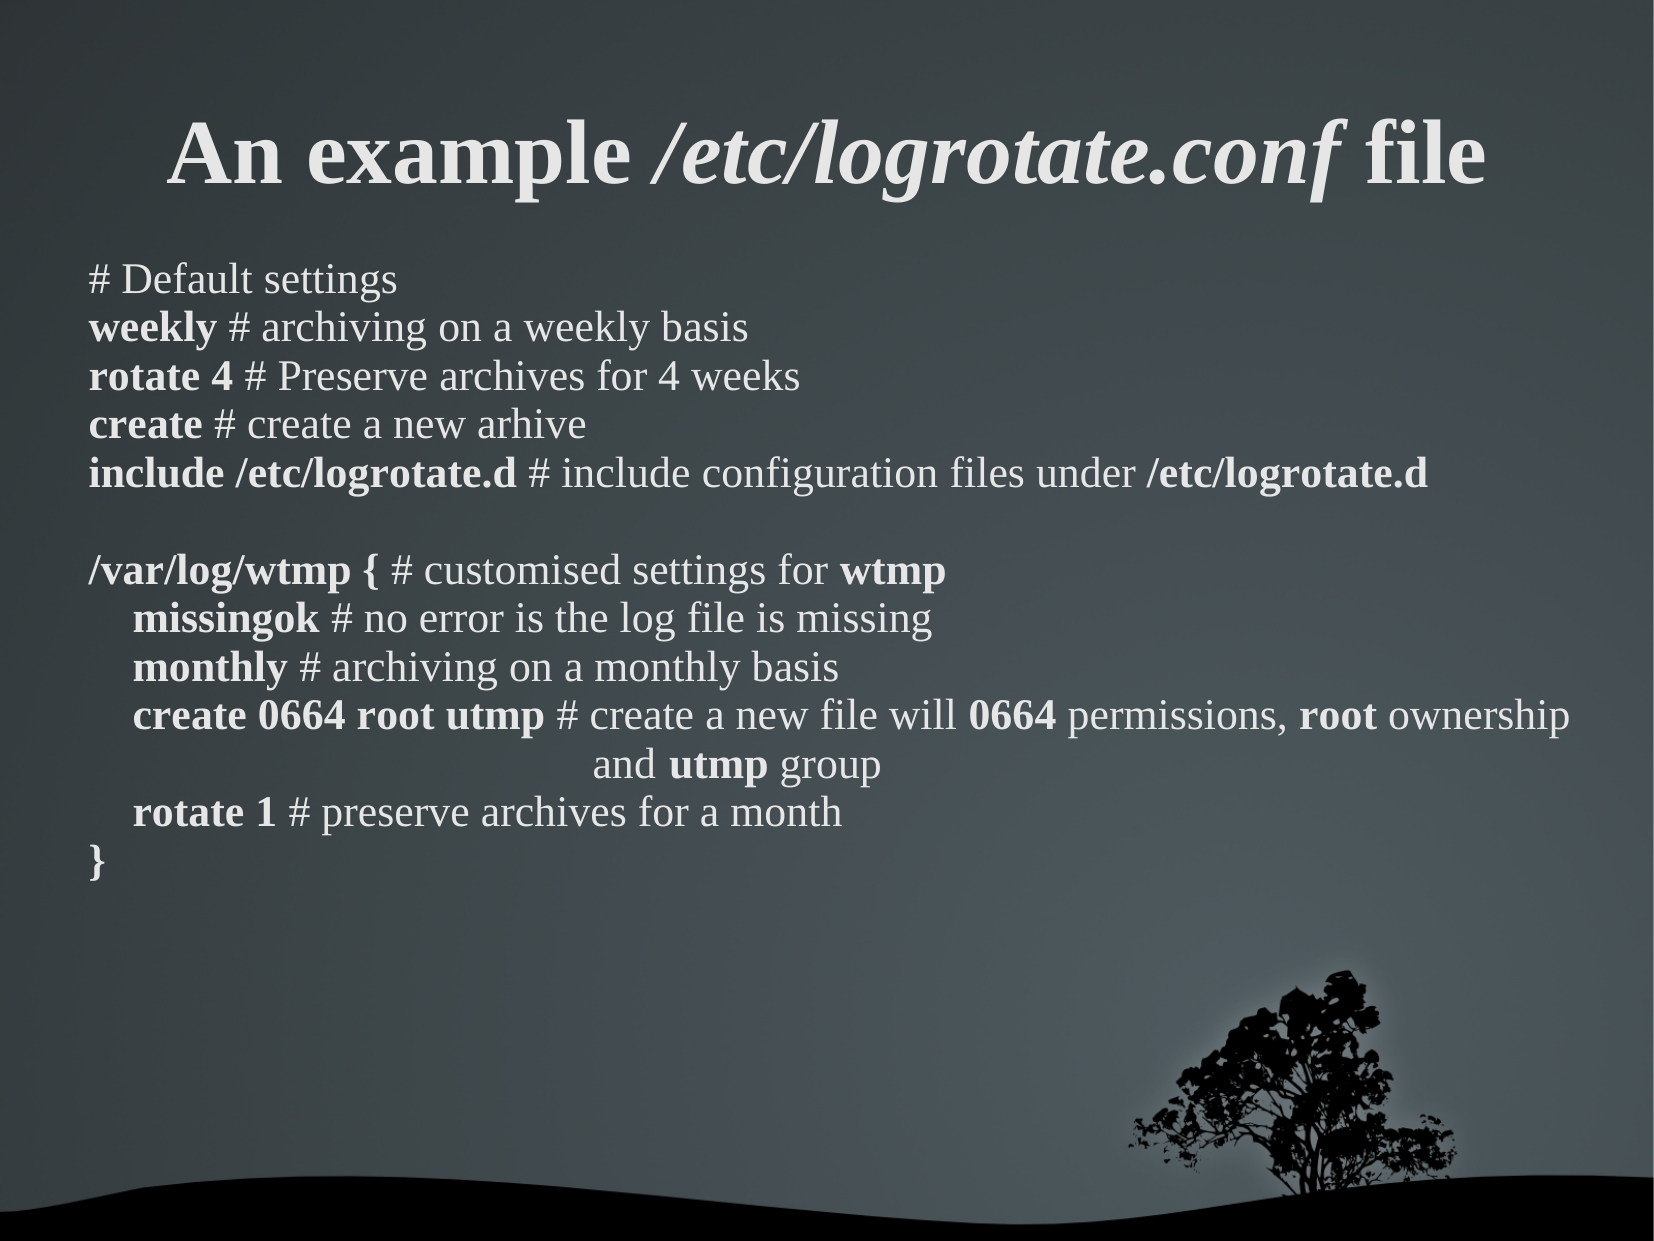

# An example /etc/logrotate.conf file
# Default settings weekly # archiving on a weekly basis
rotate 4 # Preserve archives for 4 weeks
create # create a new arhive
include /etc/logrotate.d # include configuration files under /etc/logrotate.d
/var/log/wtmp { # customised settings for wtmp
 missingok # no error is the log file is missing
 monthly # archiving on a monthly basis
 create 0664 root utmp # create a new file will 0664 permissions, root ownership and utmp group
 rotate 1 # preserve archives for a month
}